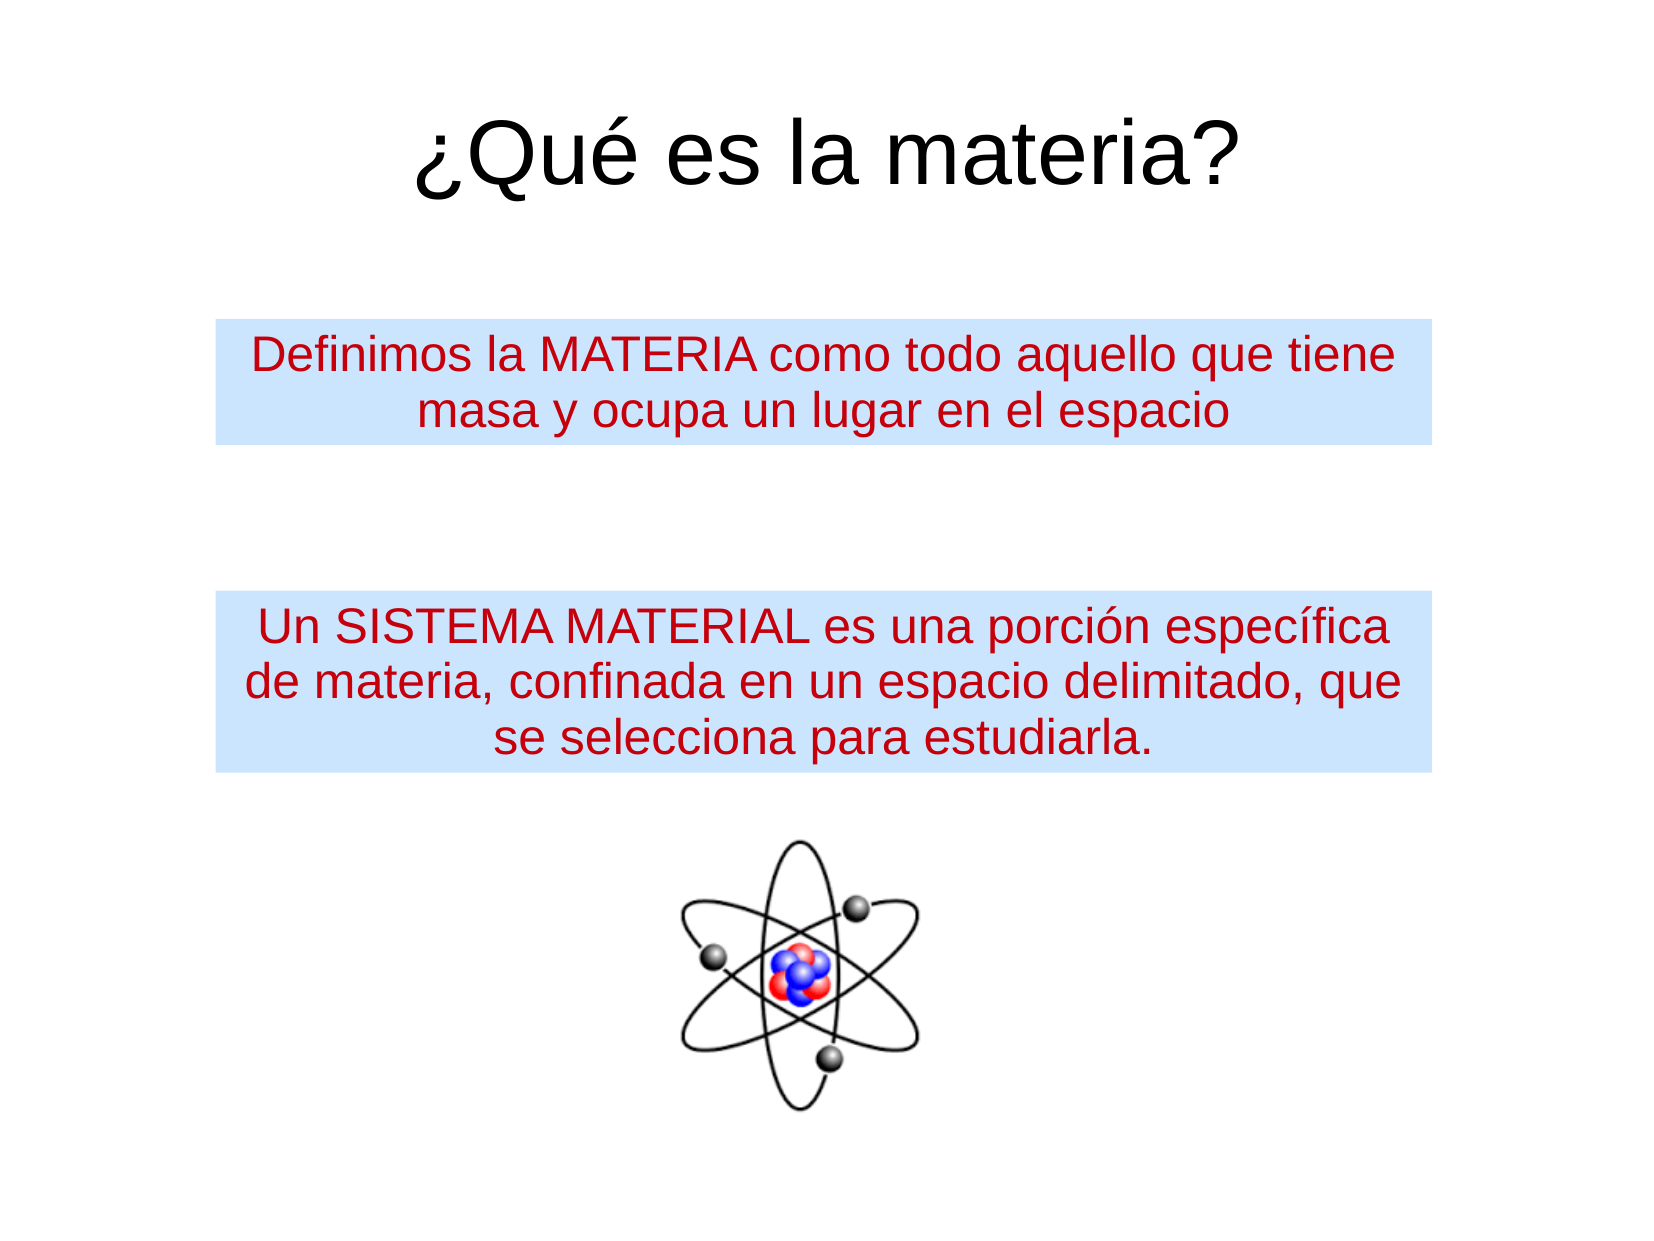

# ¿Qué es la materia?
Definimos la MATERIA como todo aquello que tiene masa y ocupa un lugar en el espacio
Un SISTEMA MATERIAL es una porción específica de materia, confinada en un espacio delimitado, que se selecciona para estudiarla.